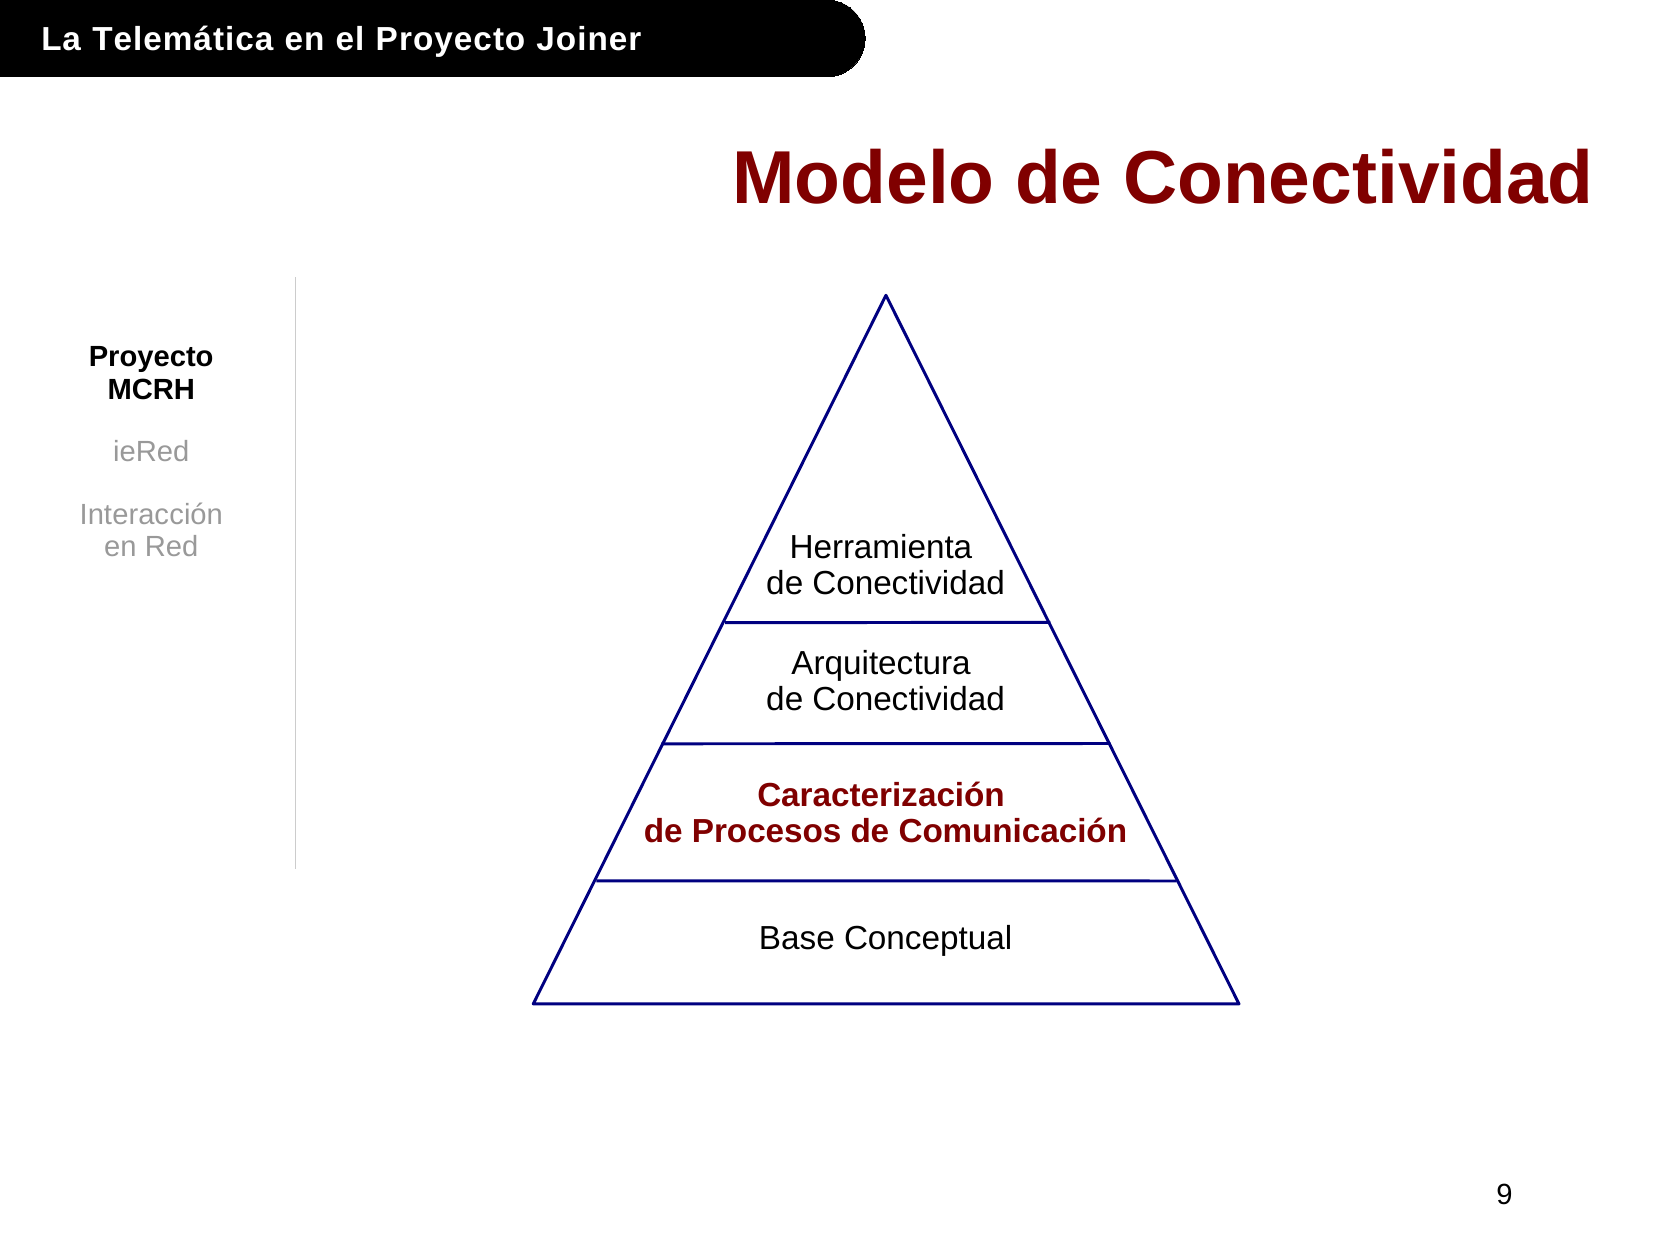

# Modelo de Conectividad
Proyecto
MCRH
ieRed
Interacción
en Red
Herramienta
de Conectividad
Arquitectura
de Conectividad
Caracterización
de Procesos de Comunicación
Base Conceptual